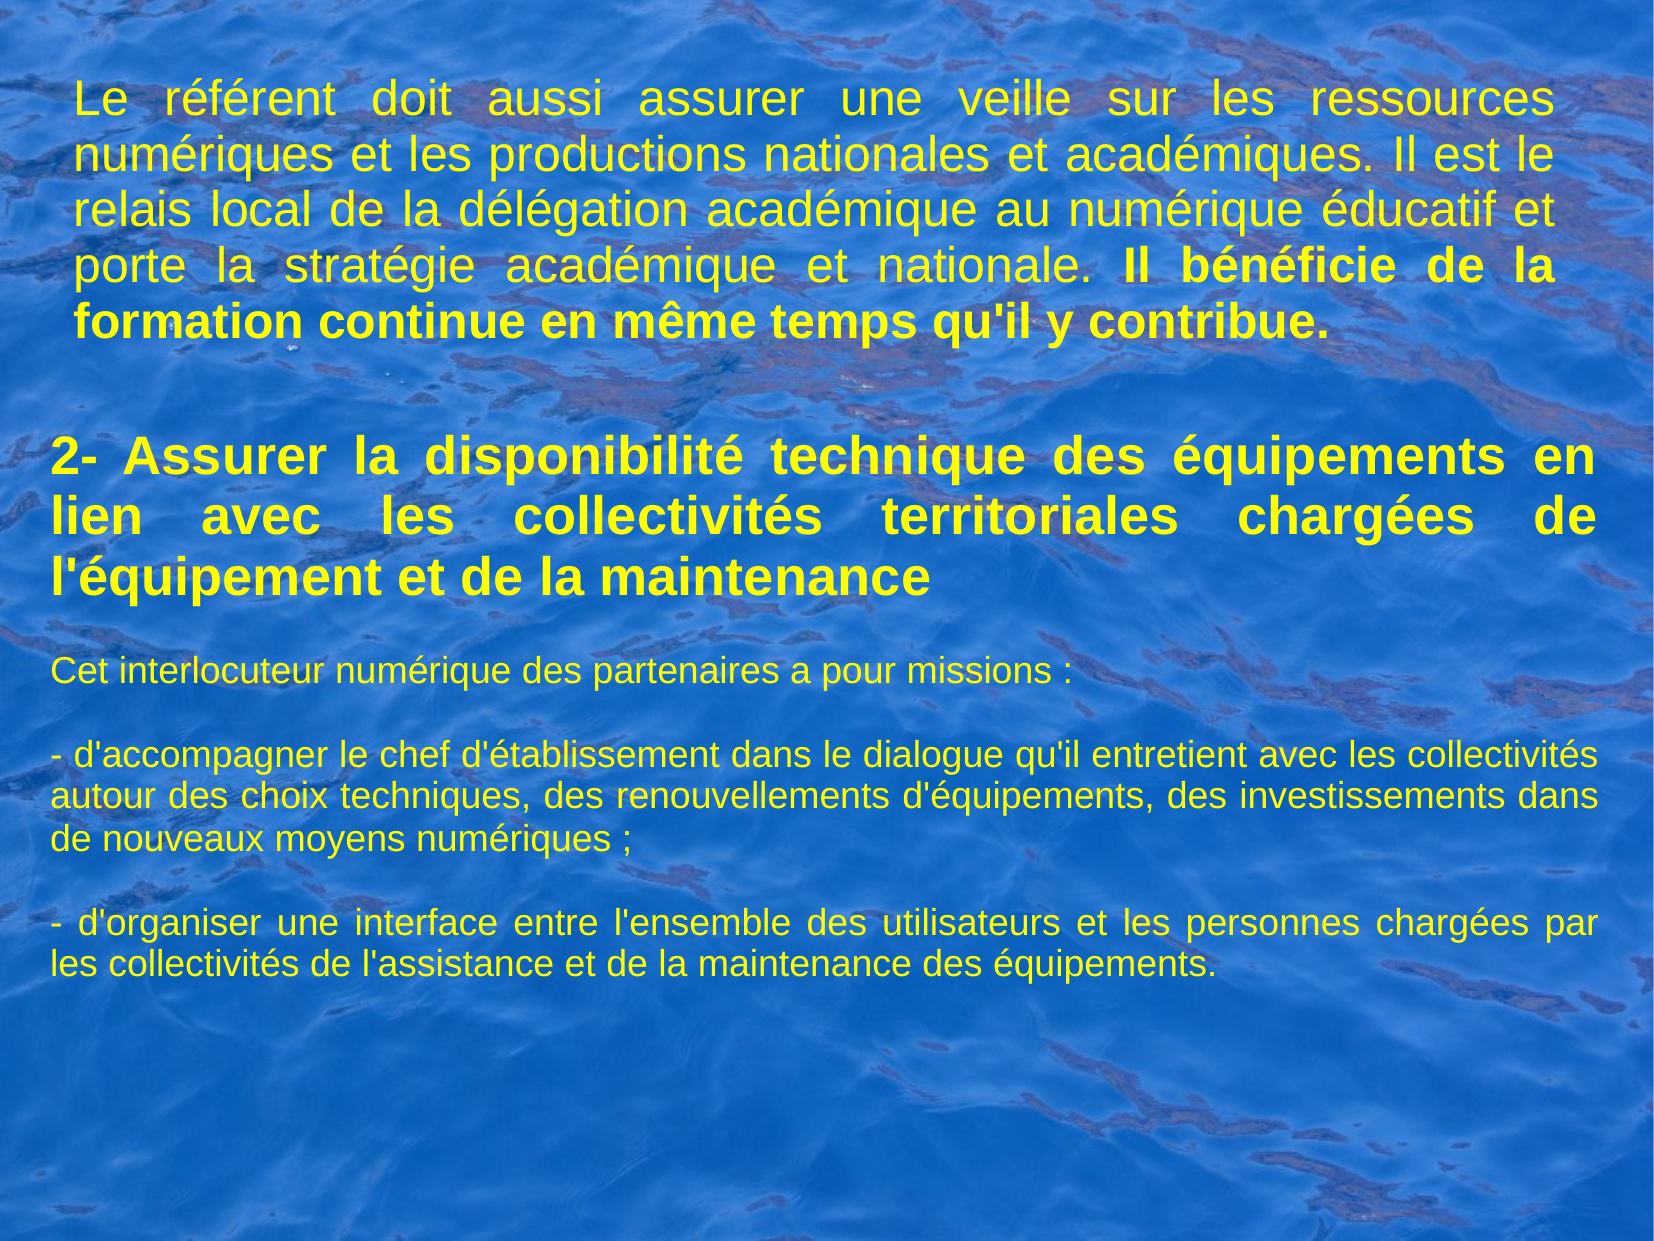

Le référent doit aussi assurer une veille sur les ressources numériques et les productions nationales et académiques. Il est le relais local de la délégation académique au numérique éducatif et porte la stratégie académique et nationale. Il bénéficie de la formation continue en même temps qu'il y contribue.
2- Assurer la disponibilité technique des équipements en lien avec les collectivités territoriales chargées de l'équipement et de la maintenance
Cet interlocuteur numérique des partenaires a pour missions :
- d'accompagner le chef d'établissement dans le dialogue qu'il entretient avec les collectivités autour des choix techniques, des renouvellements d'équipements, des investissements dans de nouveaux moyens numériques ;
- d'organiser une interface entre l'ensemble des utilisateurs et les personnes chargées par les collectivités de l'assistance et de la maintenance des équipements.